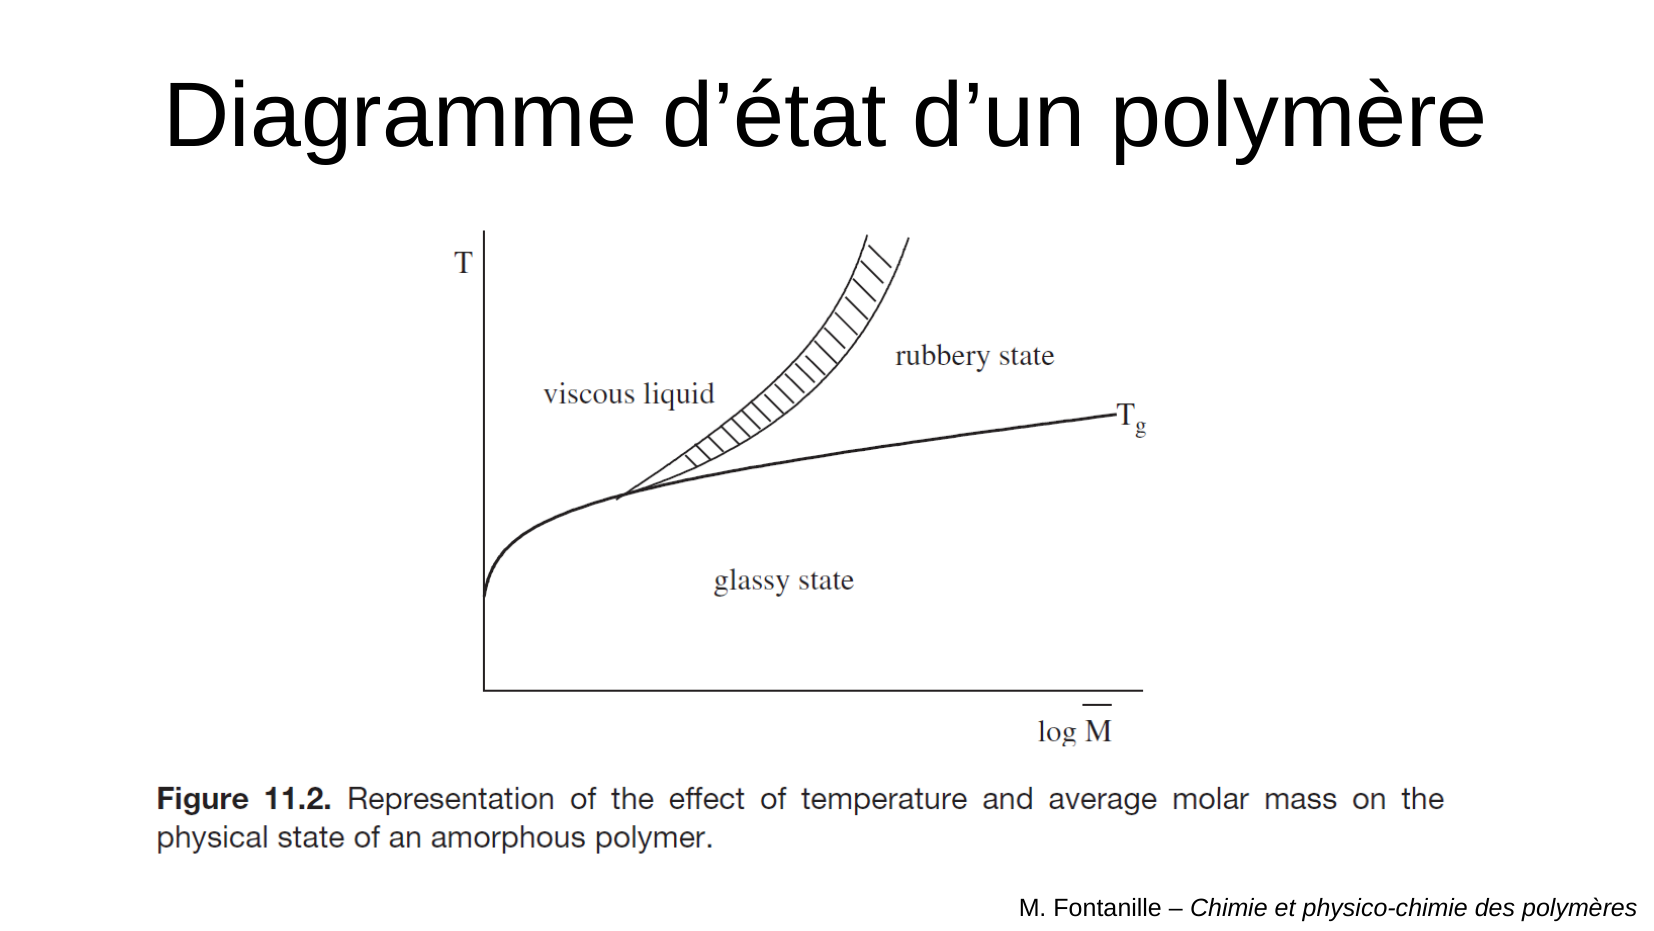

# Diagramme d’état d’un polymère
M. Fontanille – Chimie et physico-chimie des polymères